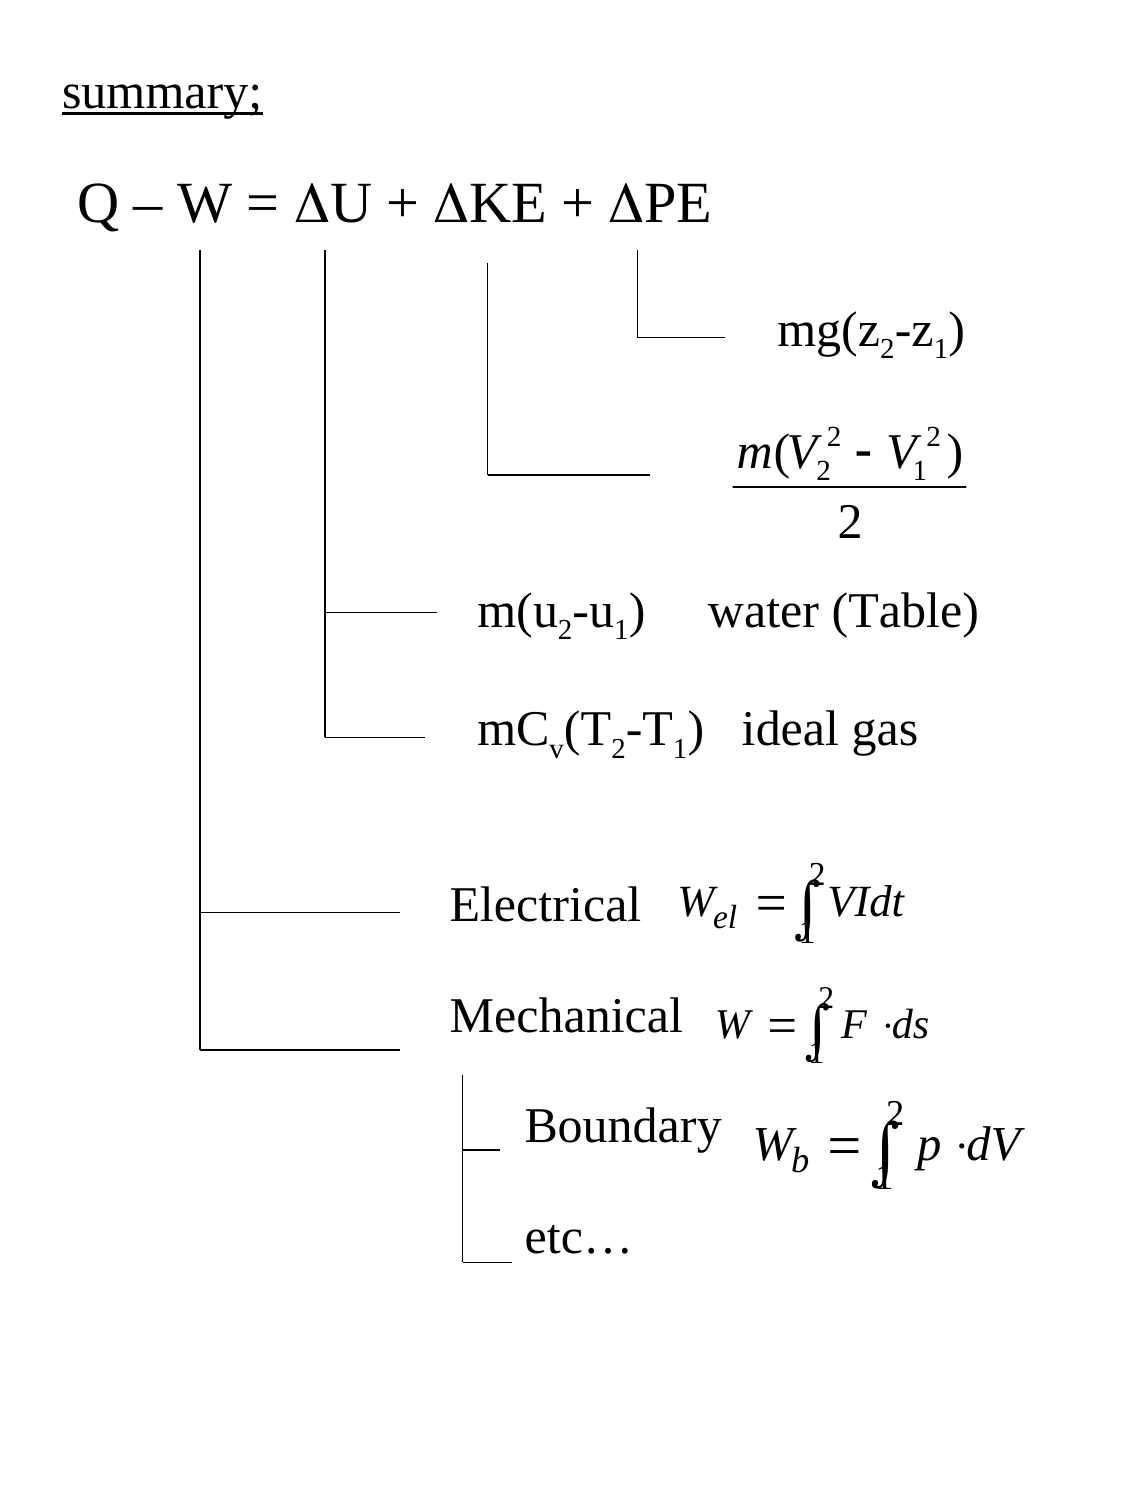

summary;
Q – W = U + KE + PE
mg(z2-z1)
m(u2-u1) water (Table)
mCv(T2-T1) ideal gas
Electrical
Mechanical
Boundary
etc…